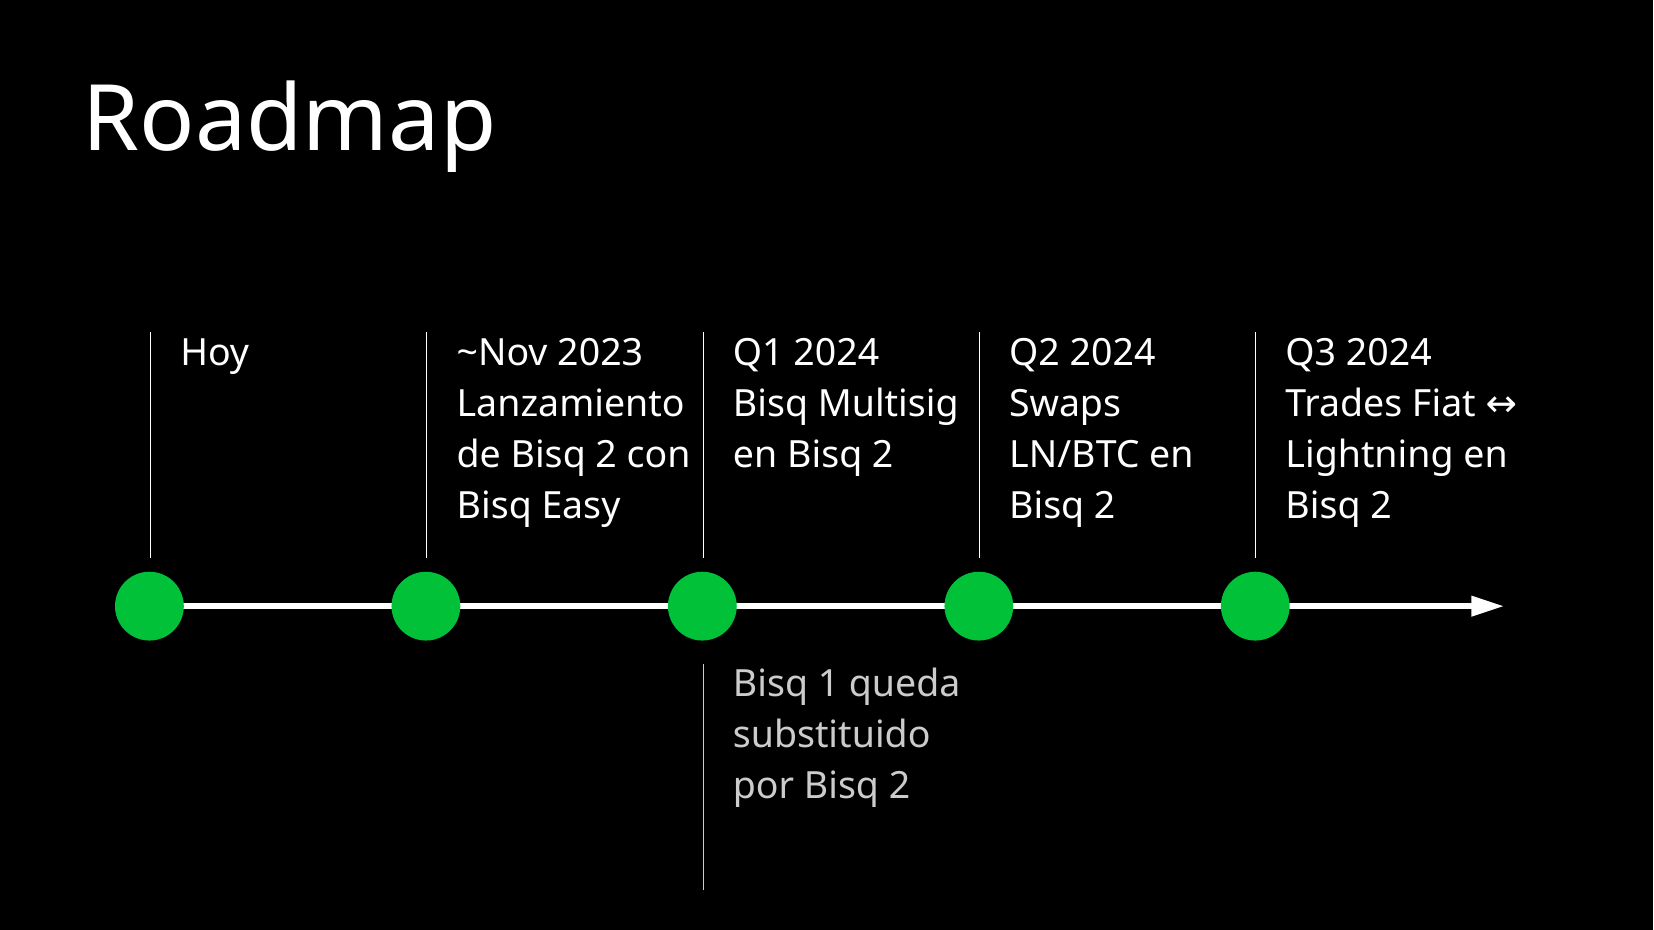

# Roadmap
Hoy
~Nov 2023
Lanzamiento de Bisq 2 con Bisq Easy
Q1 2024
Bisq Multisig en Bisq 2
Q2 2024
Swaps LN/BTC en Bisq 2
Q3 2024
Trades Fiat ↔ Lightning en Bisq 2
Bisq 1 queda substituido por Bisq 2